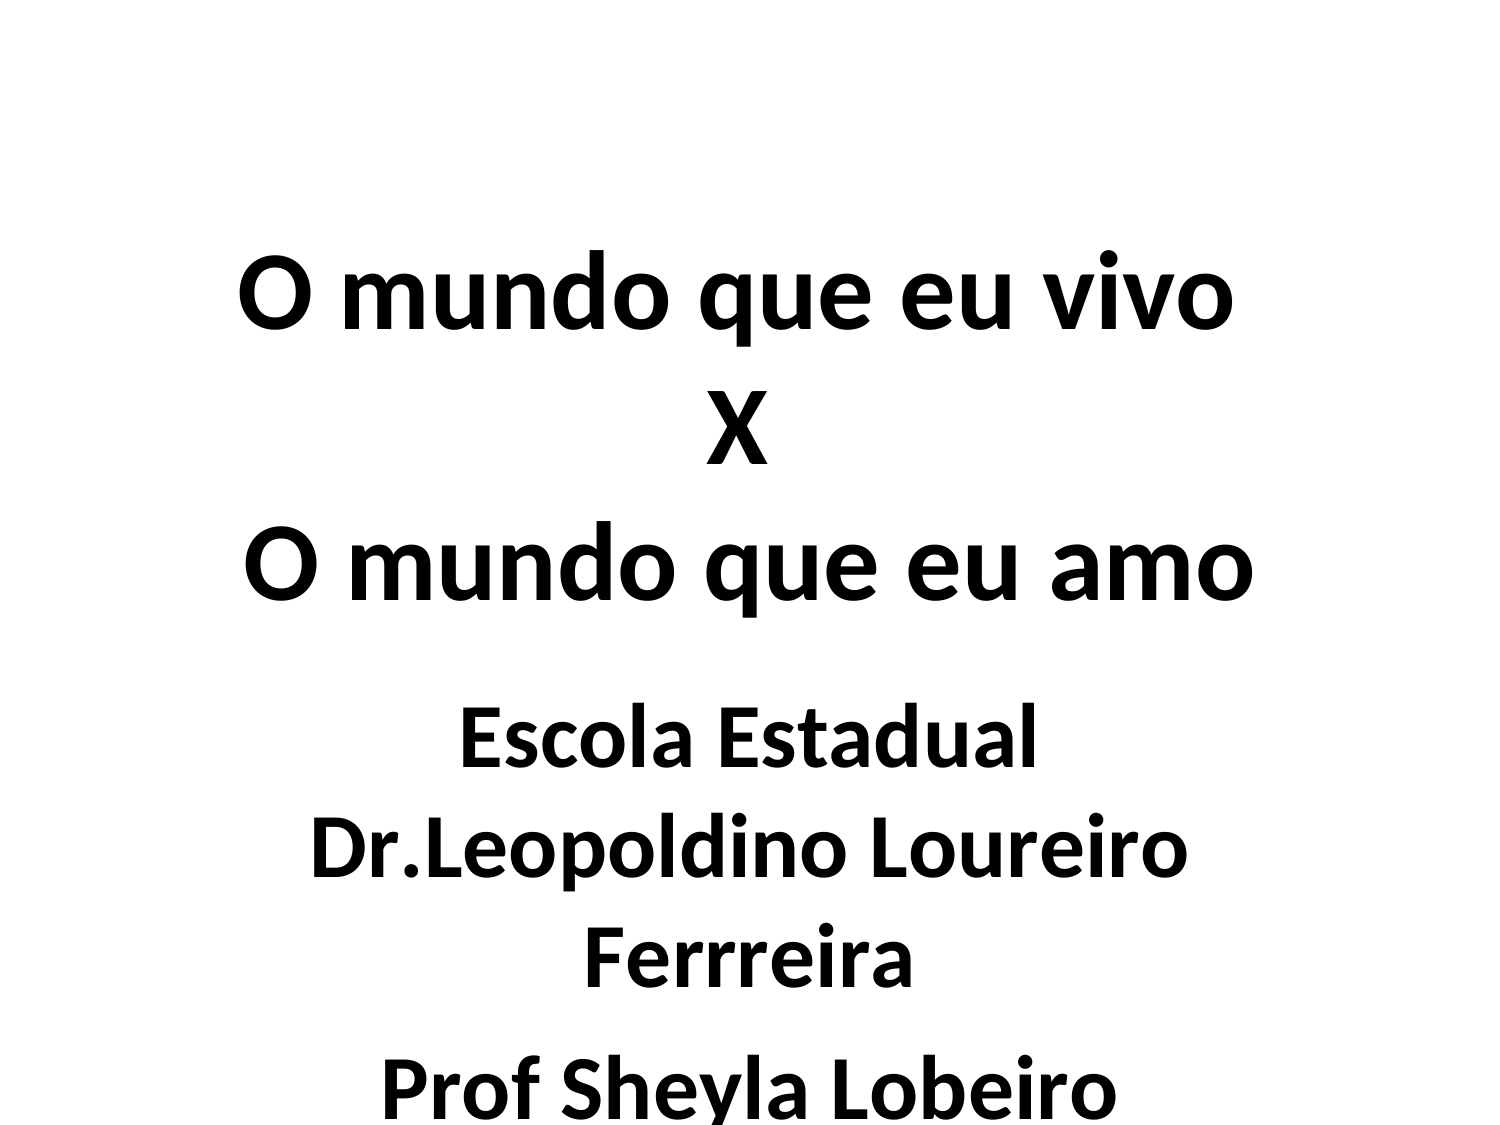

# O mundo que eu vivo X O mundo que eu amo
Escola Estadual Dr.Leopoldino Loureiro Ferrreira
Prof Sheyla Lobeiro